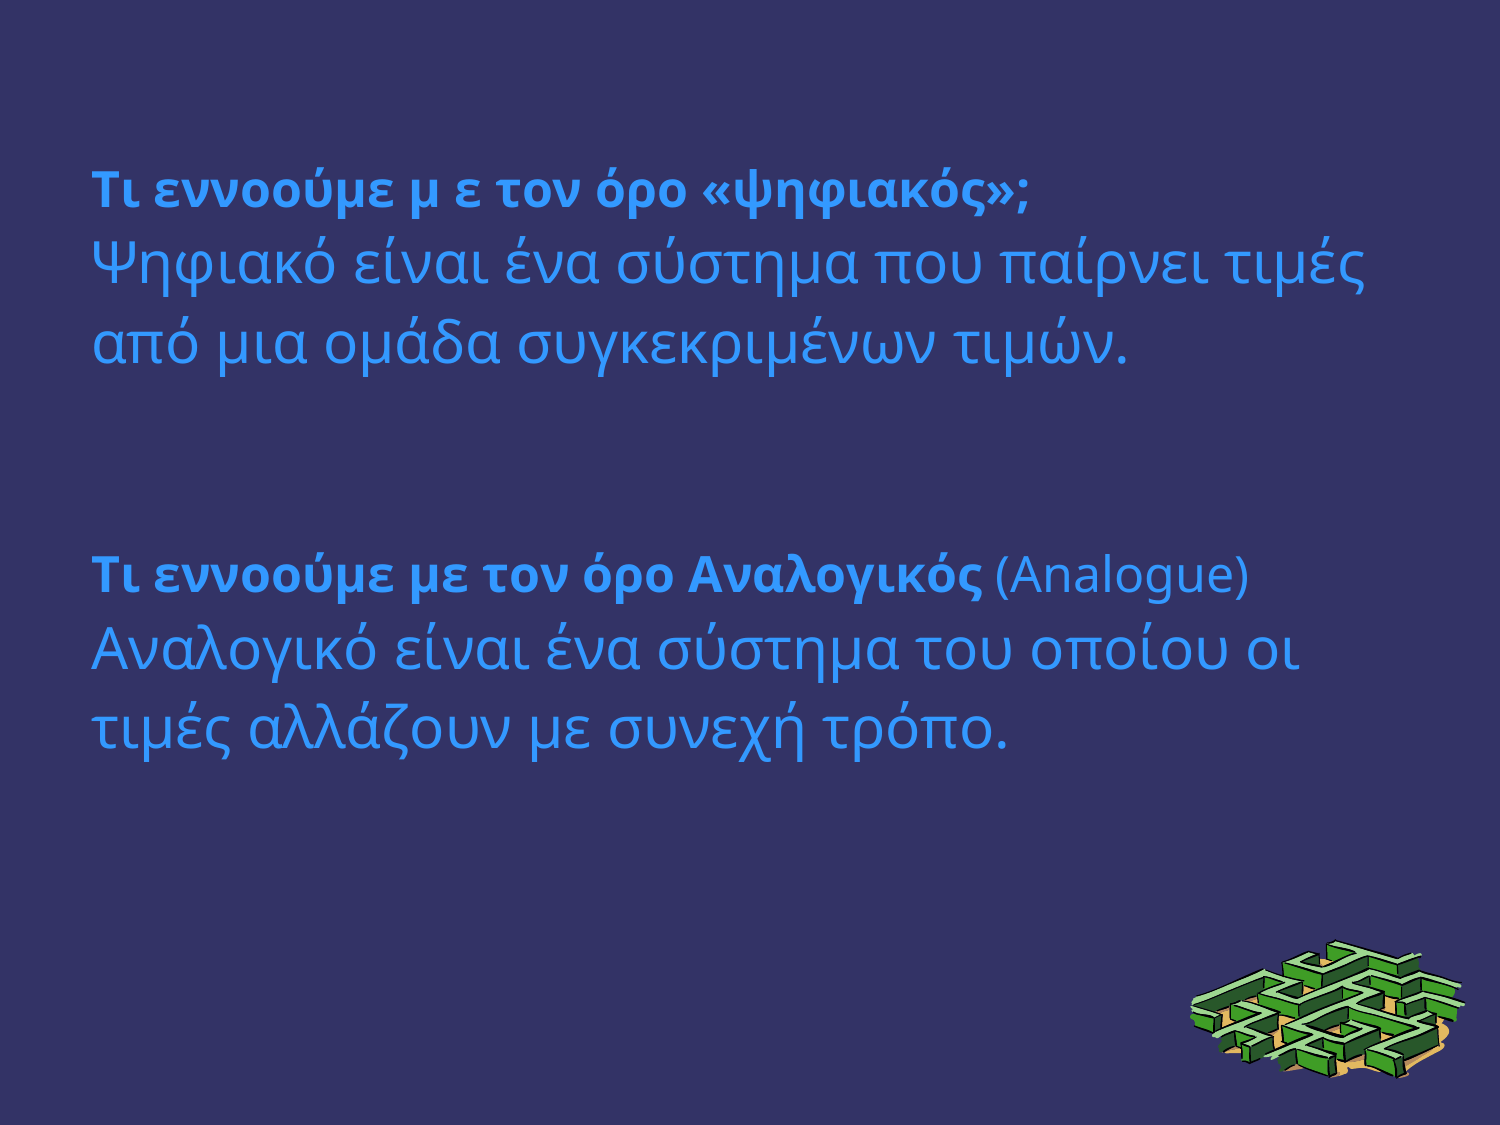

# Τι εννοούμε μ ε τον όρο «ψηφιακός»;
Ψηφιακό είναι ένα σύστημα που παίρνει τιμές από μια ομάδα συγκεκριμένων τιμών.
Τι εννοούμε με τον όρο Αναλογικός (Analogue)
Αναλογικό είναι ένα σύστημα του οποίου οι τιμές αλλάζουν με συνεχή τρόπο.